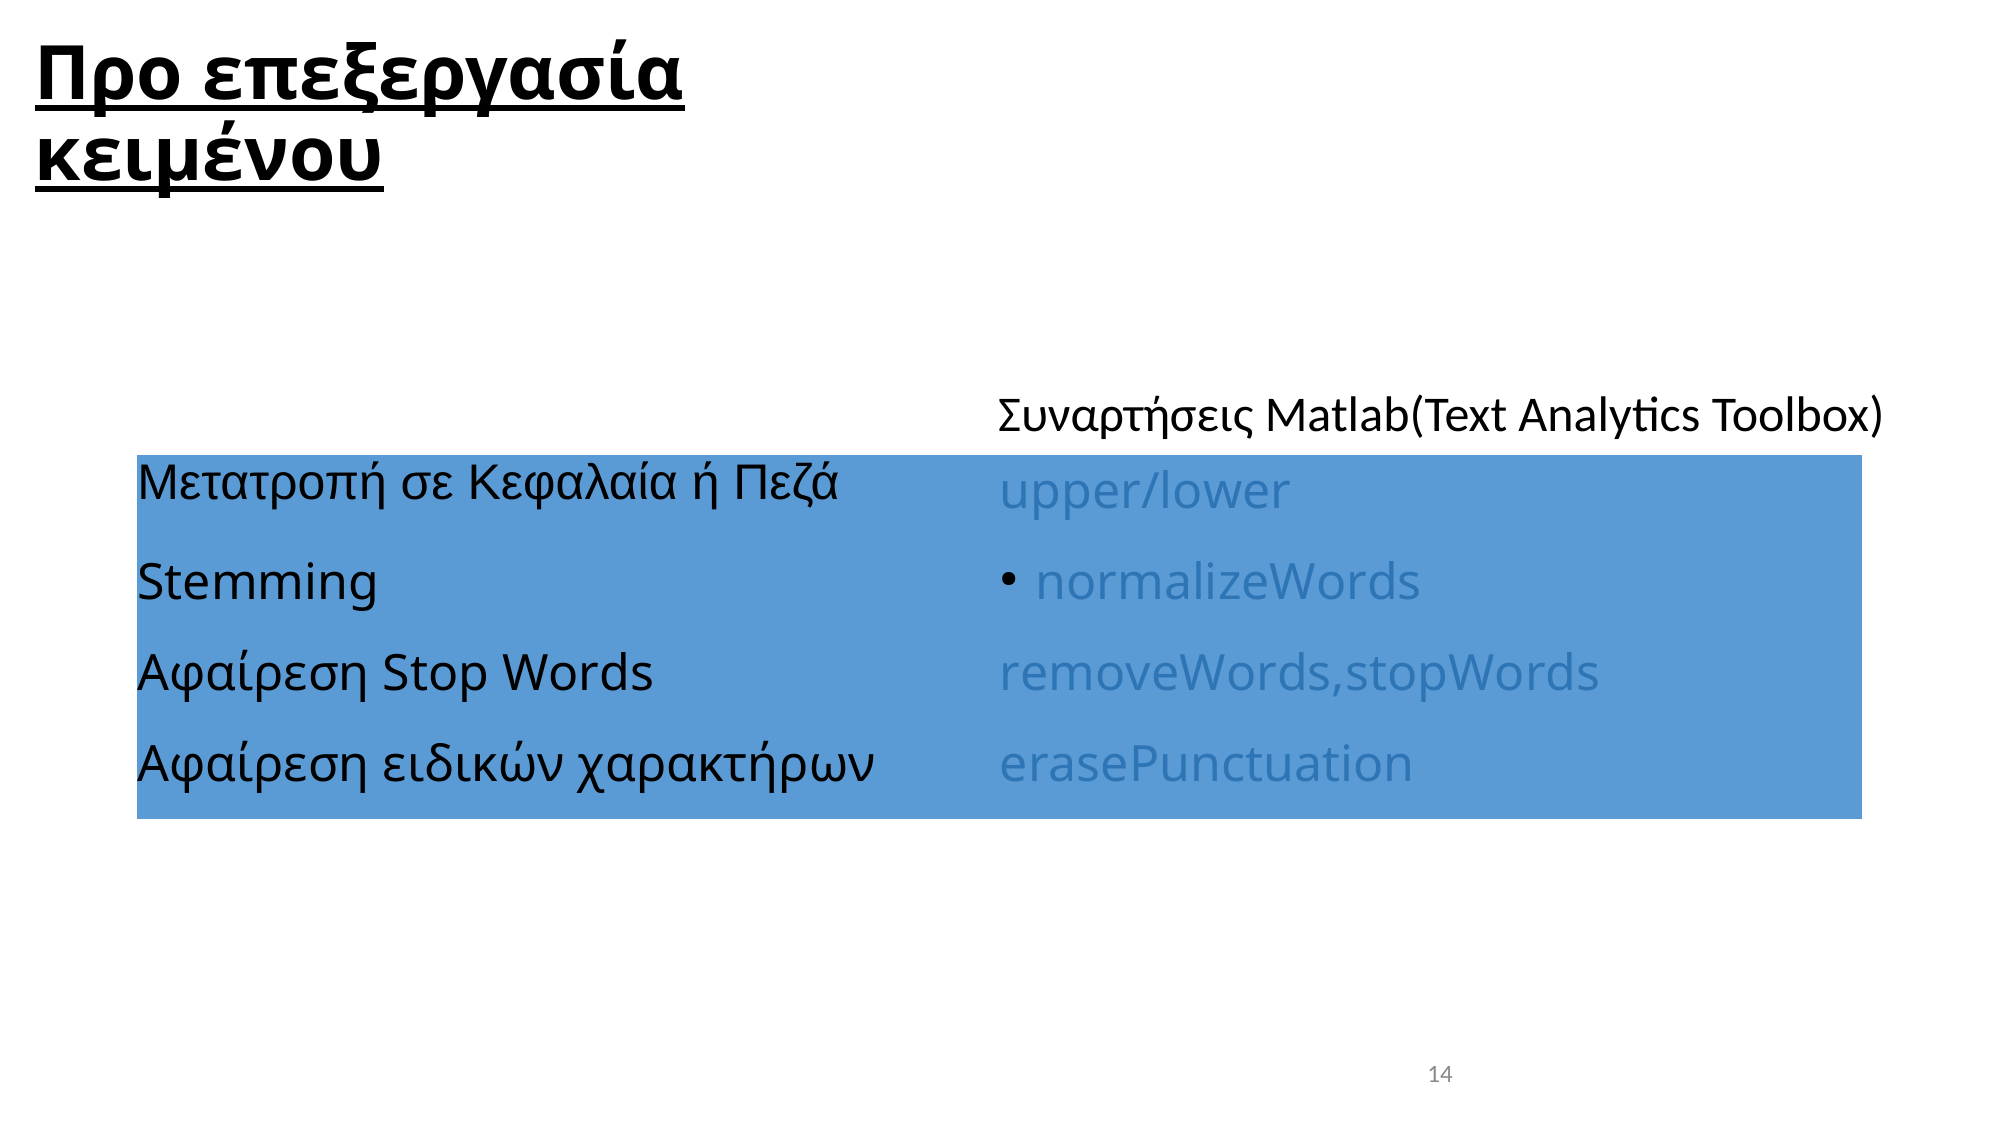

# Προ επεξεργασία κειμένου
Συναρτήσεις Matlab(Text Analytics Toolbox)
| Μετατροπή σε Κεφαλαία ή Πεζά | upper/lower |
| --- | --- |
| Stemming | normalizeWords |
| Αφαίρεση Stop Words | removeWords,stopWords |
| Αφαίρεση ειδικών χαρακτήρων | erasePunctuation |